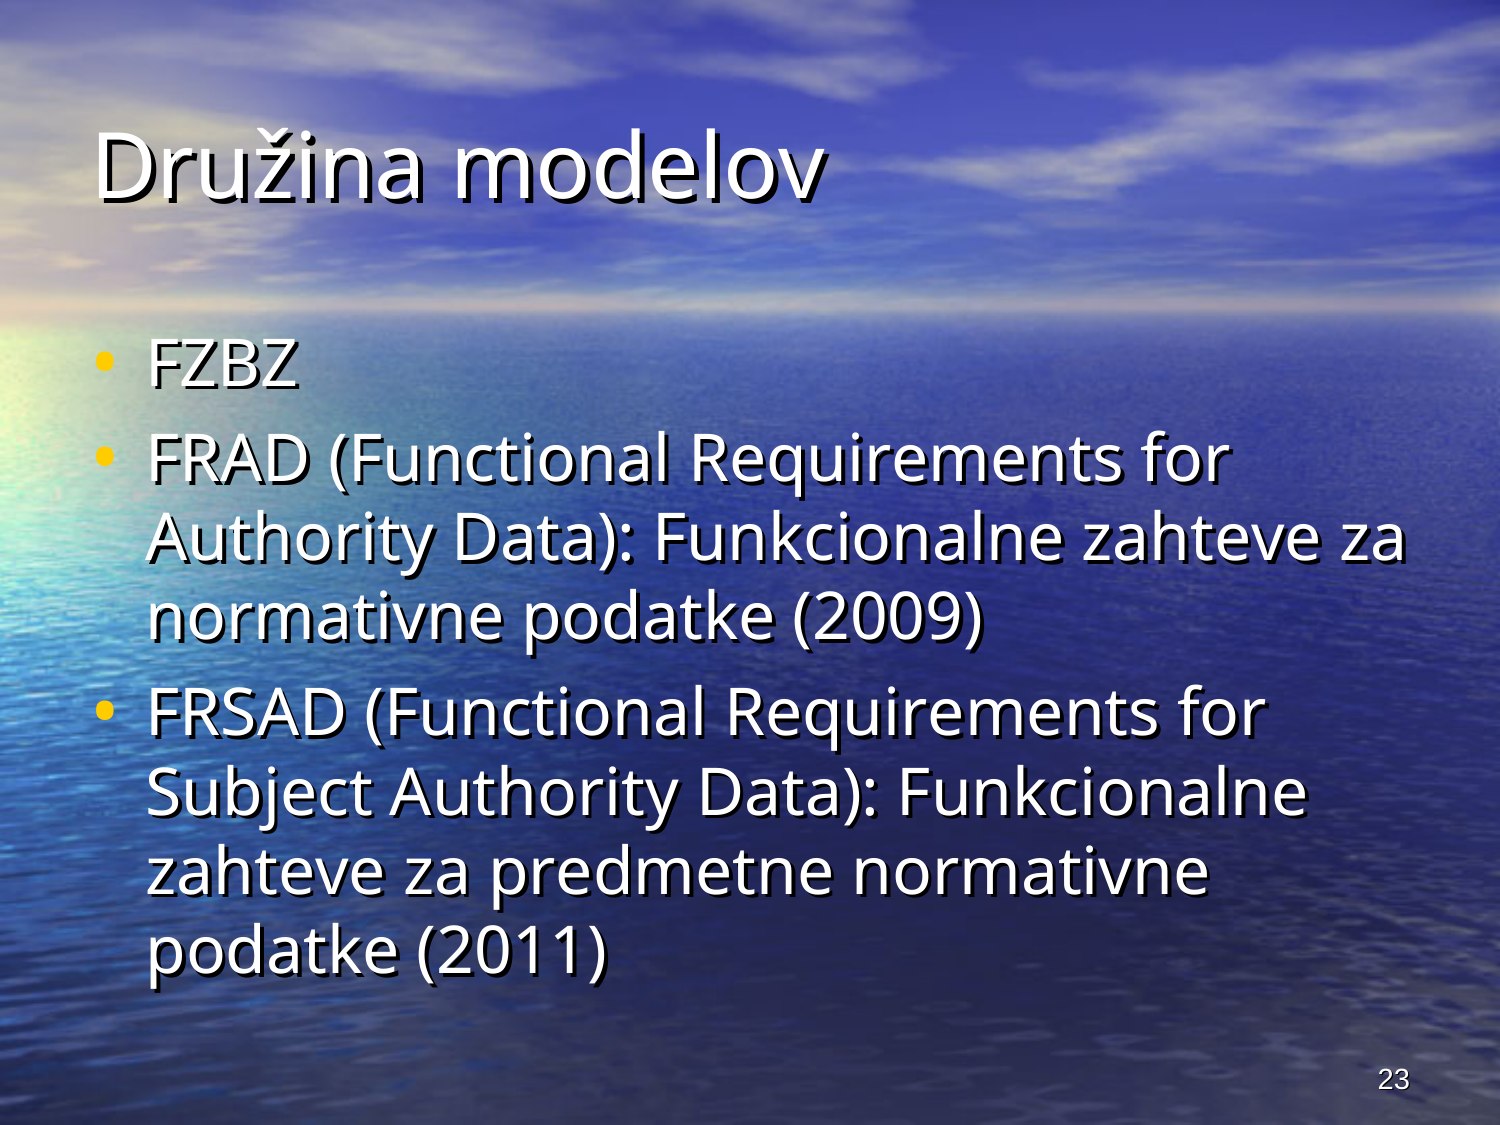

# Družina modelov
FZBZ
FRAD (Functional Requirements for Authority Data): Funkcionalne zahteve za normativne podatke (2009)
FRSAD (Functional Requirements for Subject Authority Data): Funkcionalne zahteve za predmetne normativne podatke (2011)